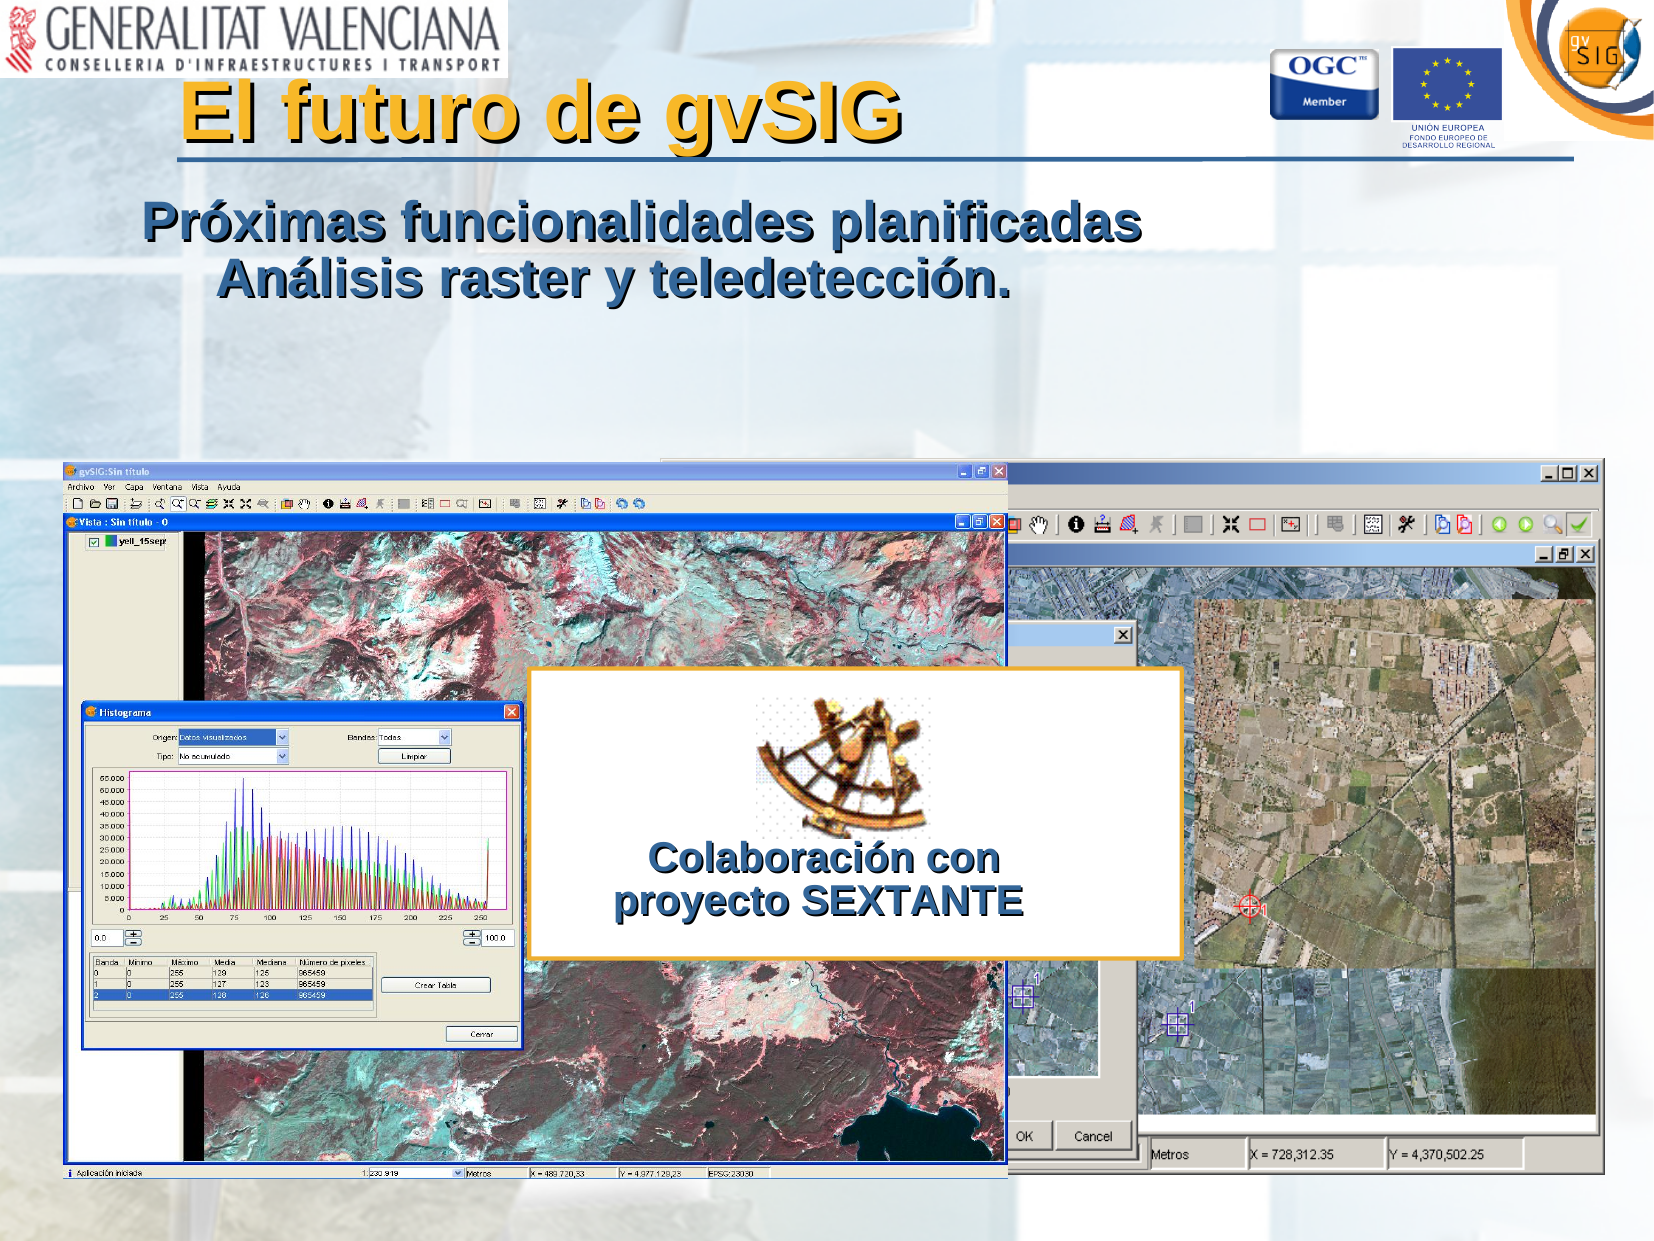

# El futuro de gvSIG
Próximas funcionalidades planificadas
	Análisis raster y teledetección.
 Colaboración con
 proyecto SEXTANTE